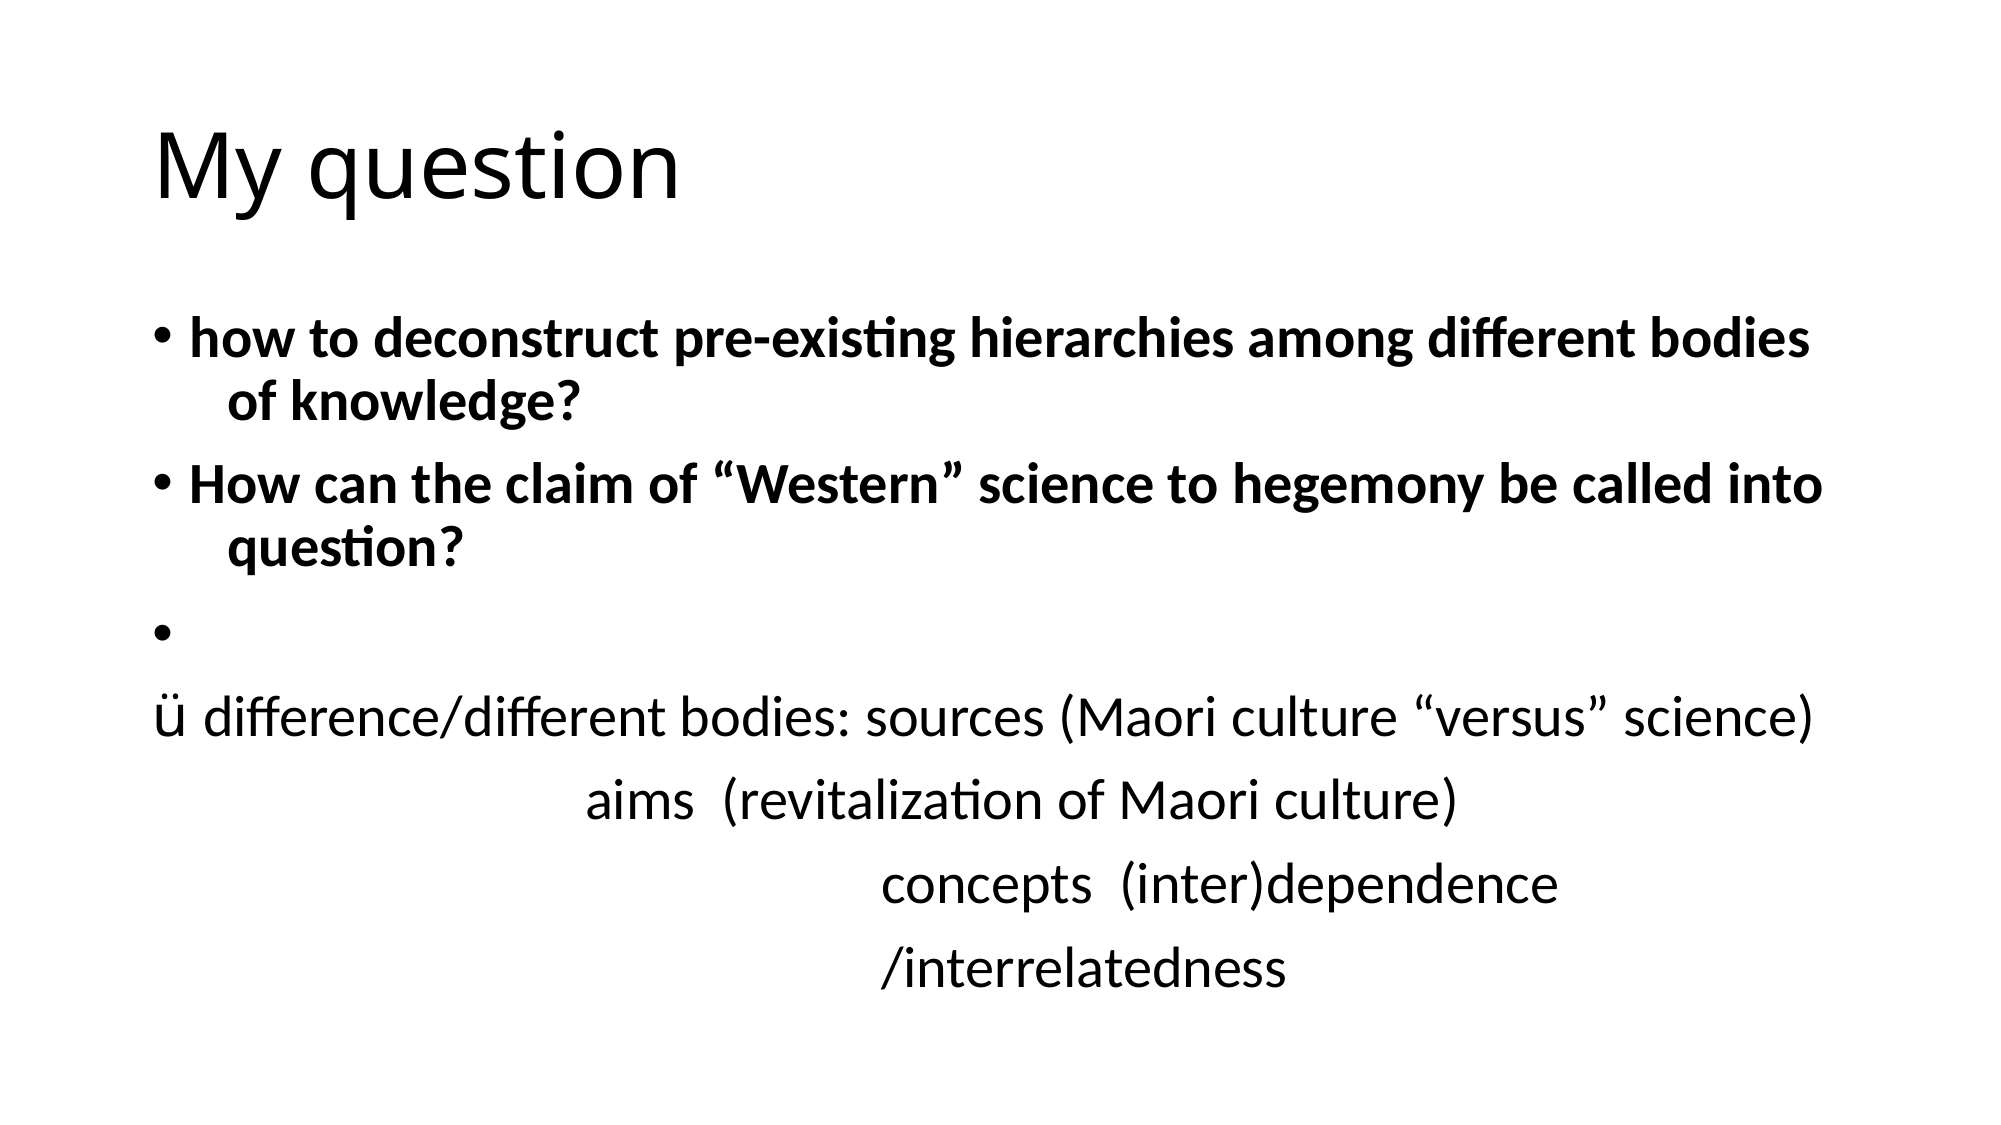

# My question
how to deconstruct pre-existing hierarchies among different bodies of knowledge?
How can the claim of “Western” science to hegemony be called into question?
 difference/different bodies: sources (Maori culture “versus” science)
				 aims (revitalization of Maori culture)
 concepts (inter)dependence
 /interrelatedness